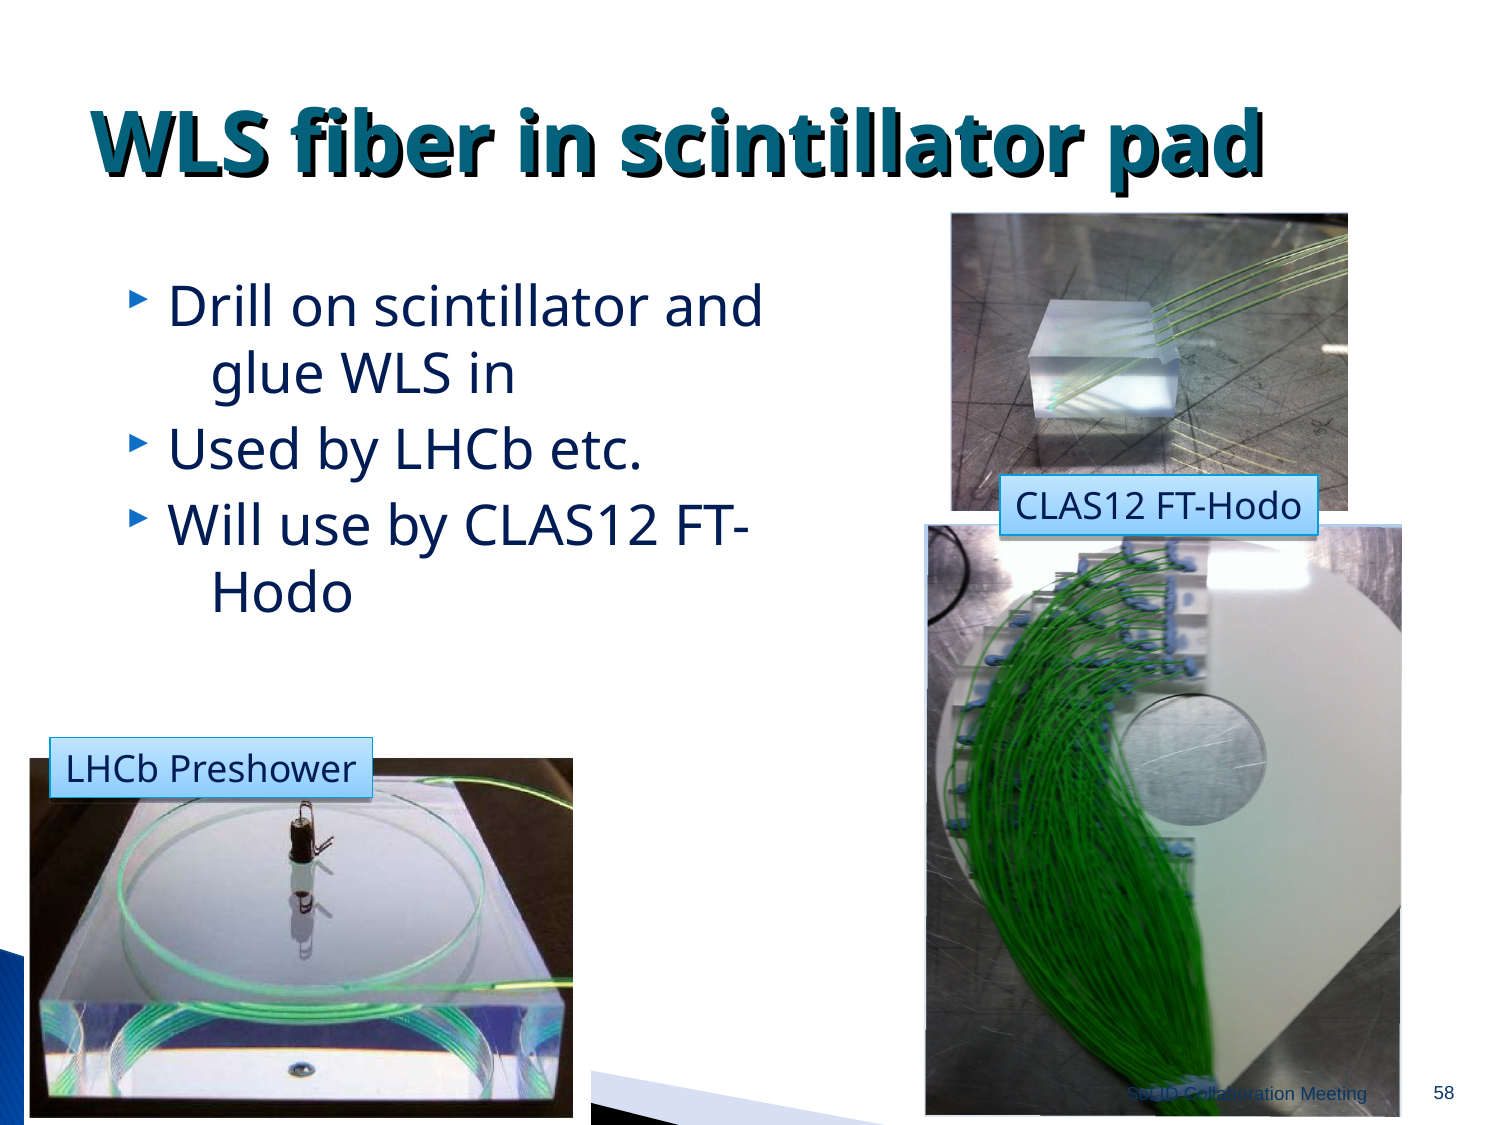

# WLS fiber in scintillator pad
Drill on scintillator and glue WLS in
Used by LHCb etc.
Will use by CLAS12 FT-Hodo
CLAS12 FT-Hodo
LHCb Preshower
SoLID Collaboration Meeting